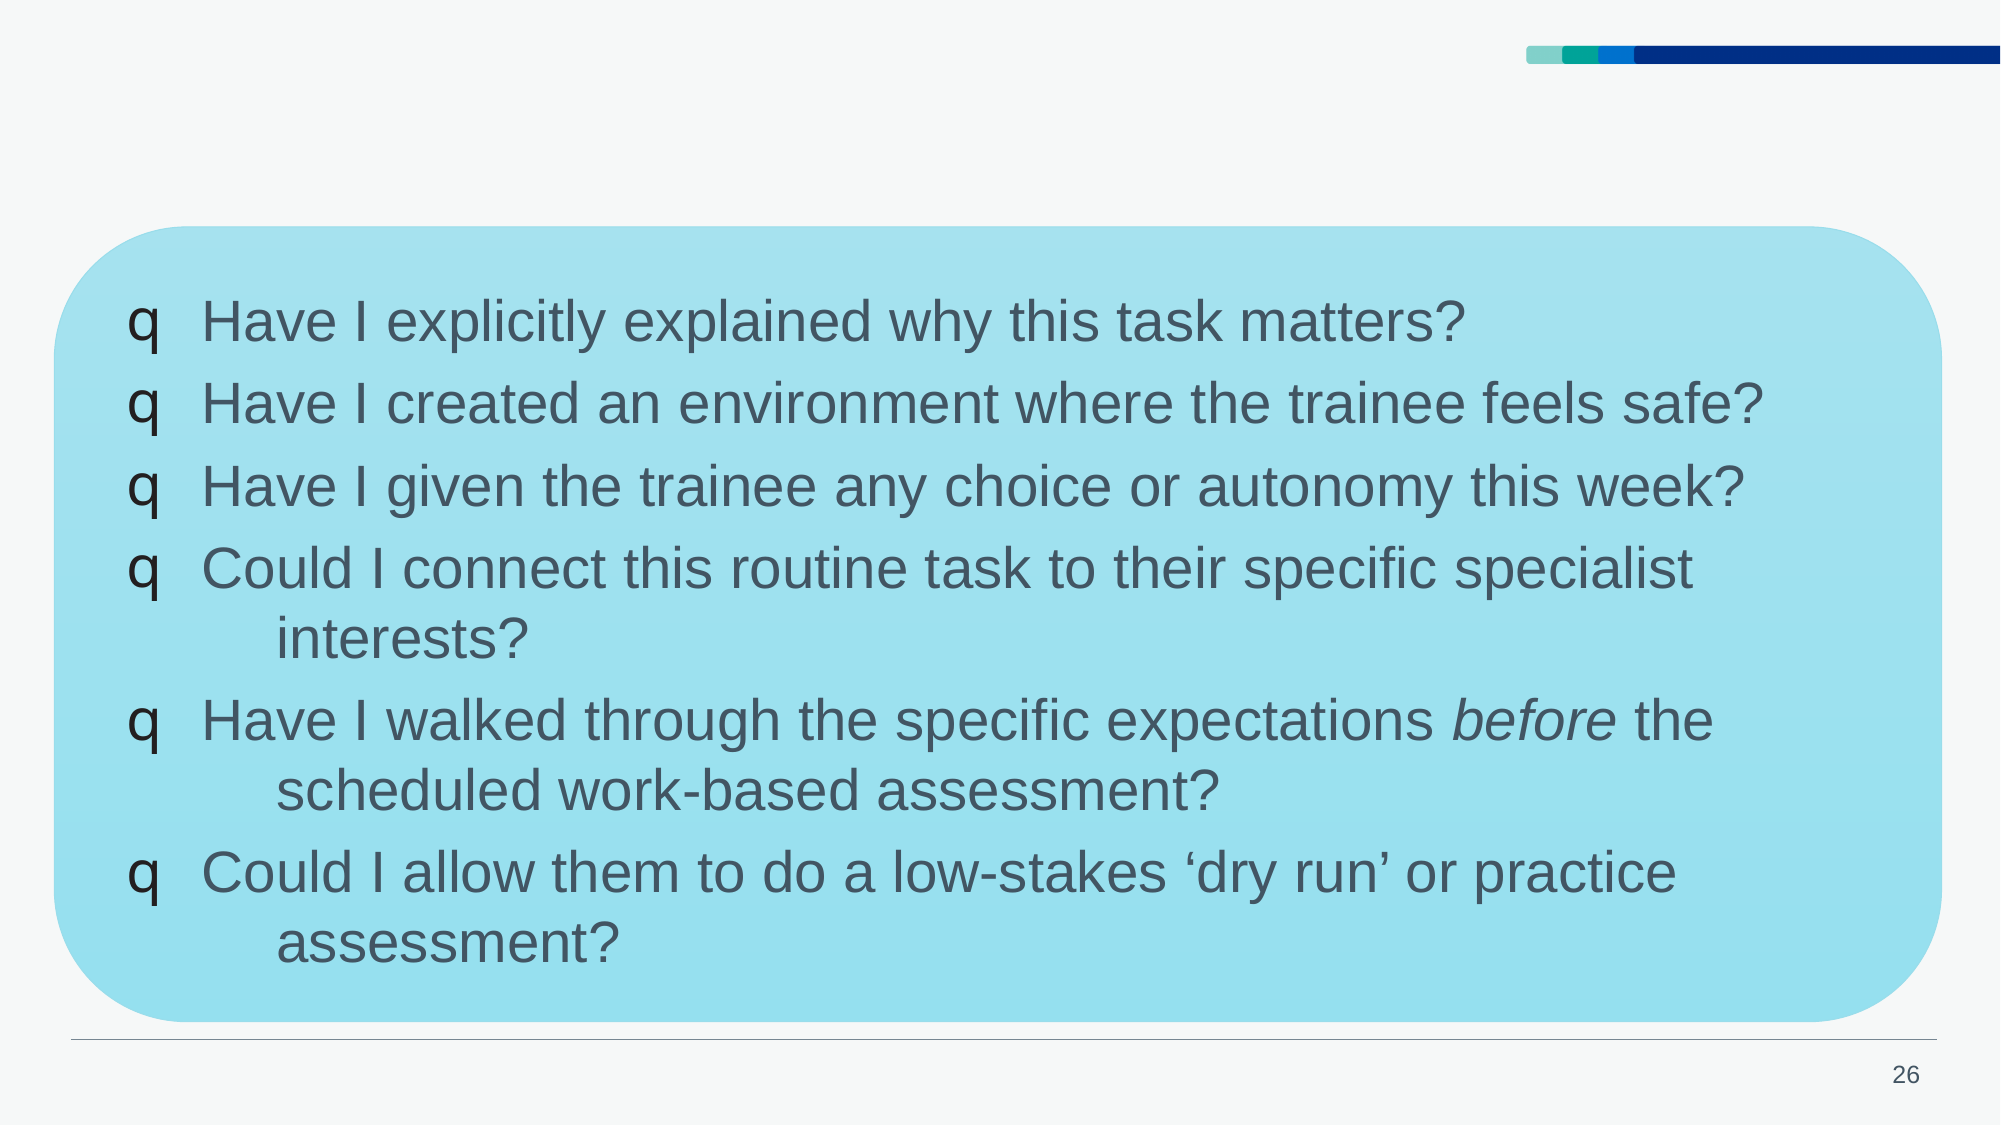

Have I explicitly explained why this task matters?
Have I created an environment where the trainee feels safe?
Have I given the trainee any choice or autonomy this week?
Could I connect this routine task to their specific specialist interests?
Have I walked through the specific expectations before the scheduled work-based assessment?
Could I allow them to do a low-stakes ‘dry run’ or practice assessment?
# Engagement